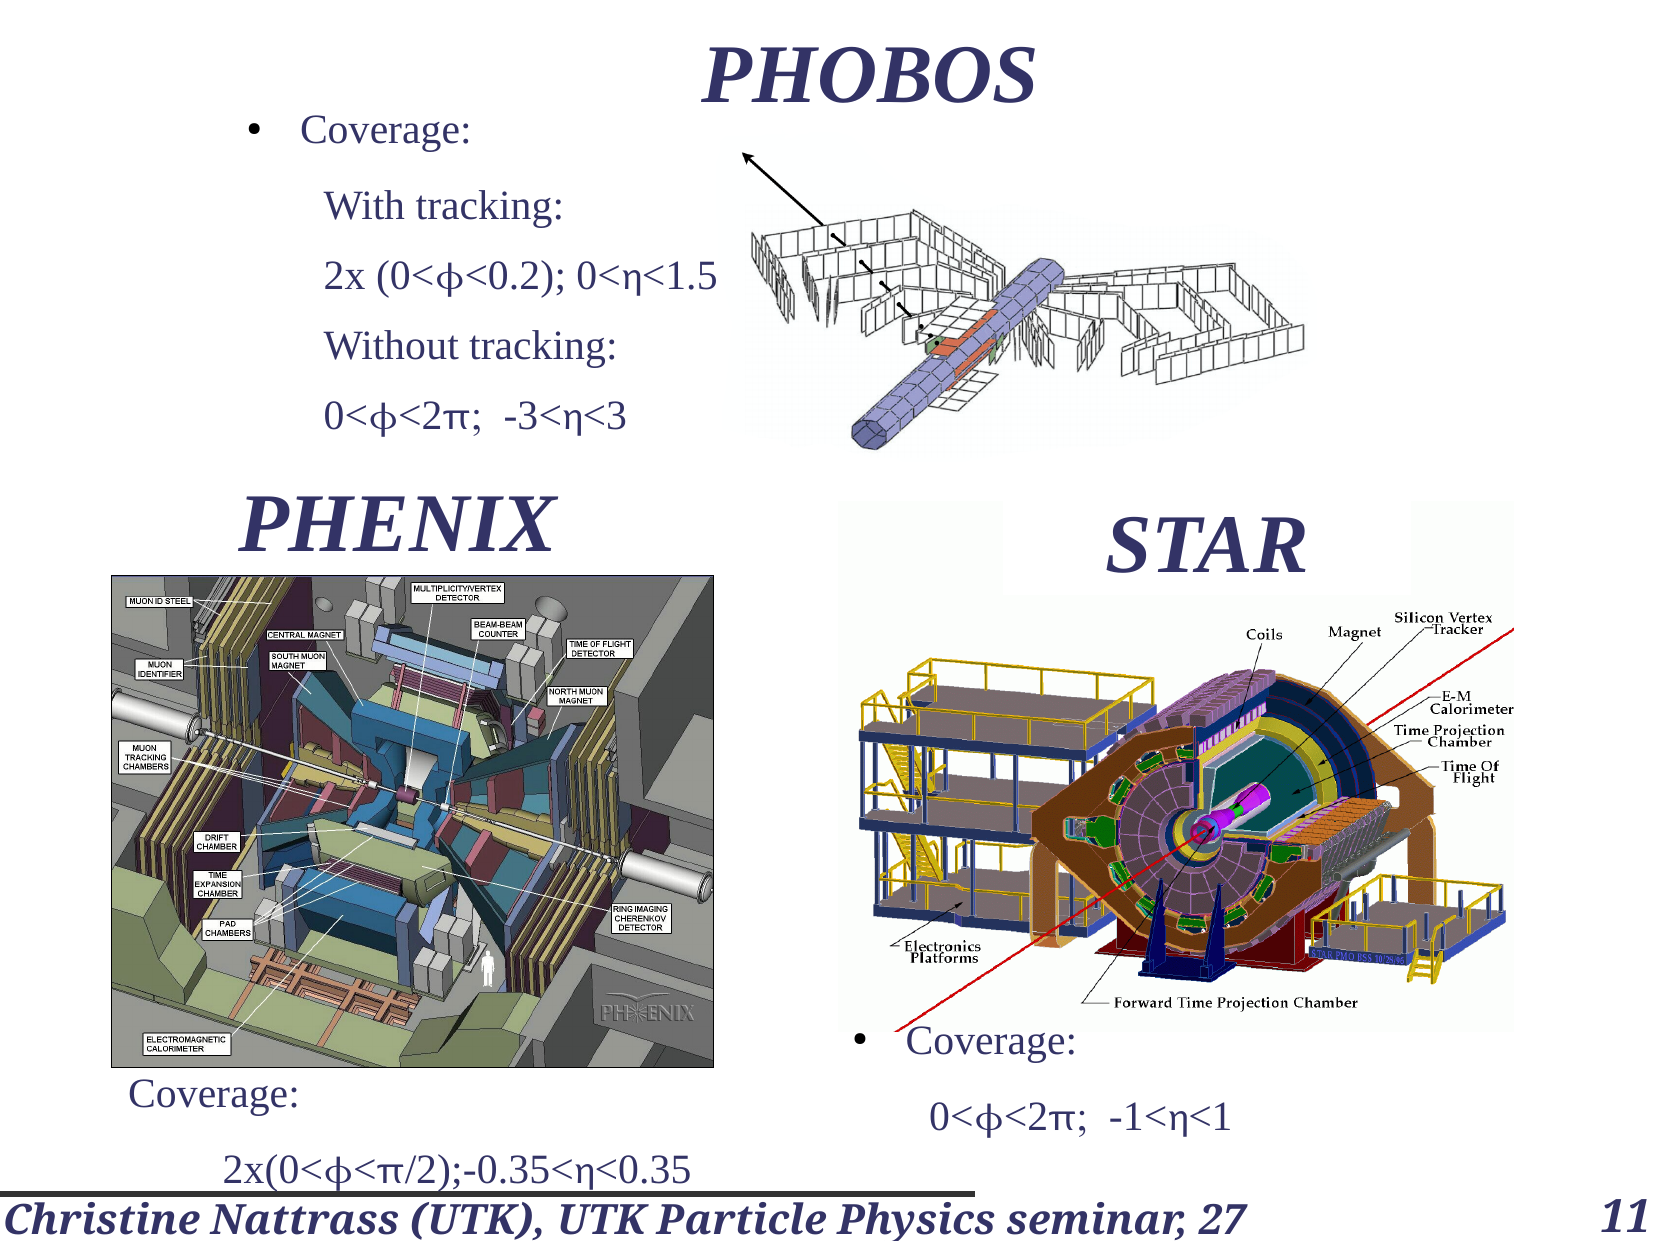

PHOBOS
Coverage:
With tracking:
2x (0<<0.2); 0<<1.5
Without tracking:
0<<2; -3<<3
PHENIX
Coverage:
2x(0<</2);-0.35<<0.35
STAR
Coverage:
0<<2; -1<<1